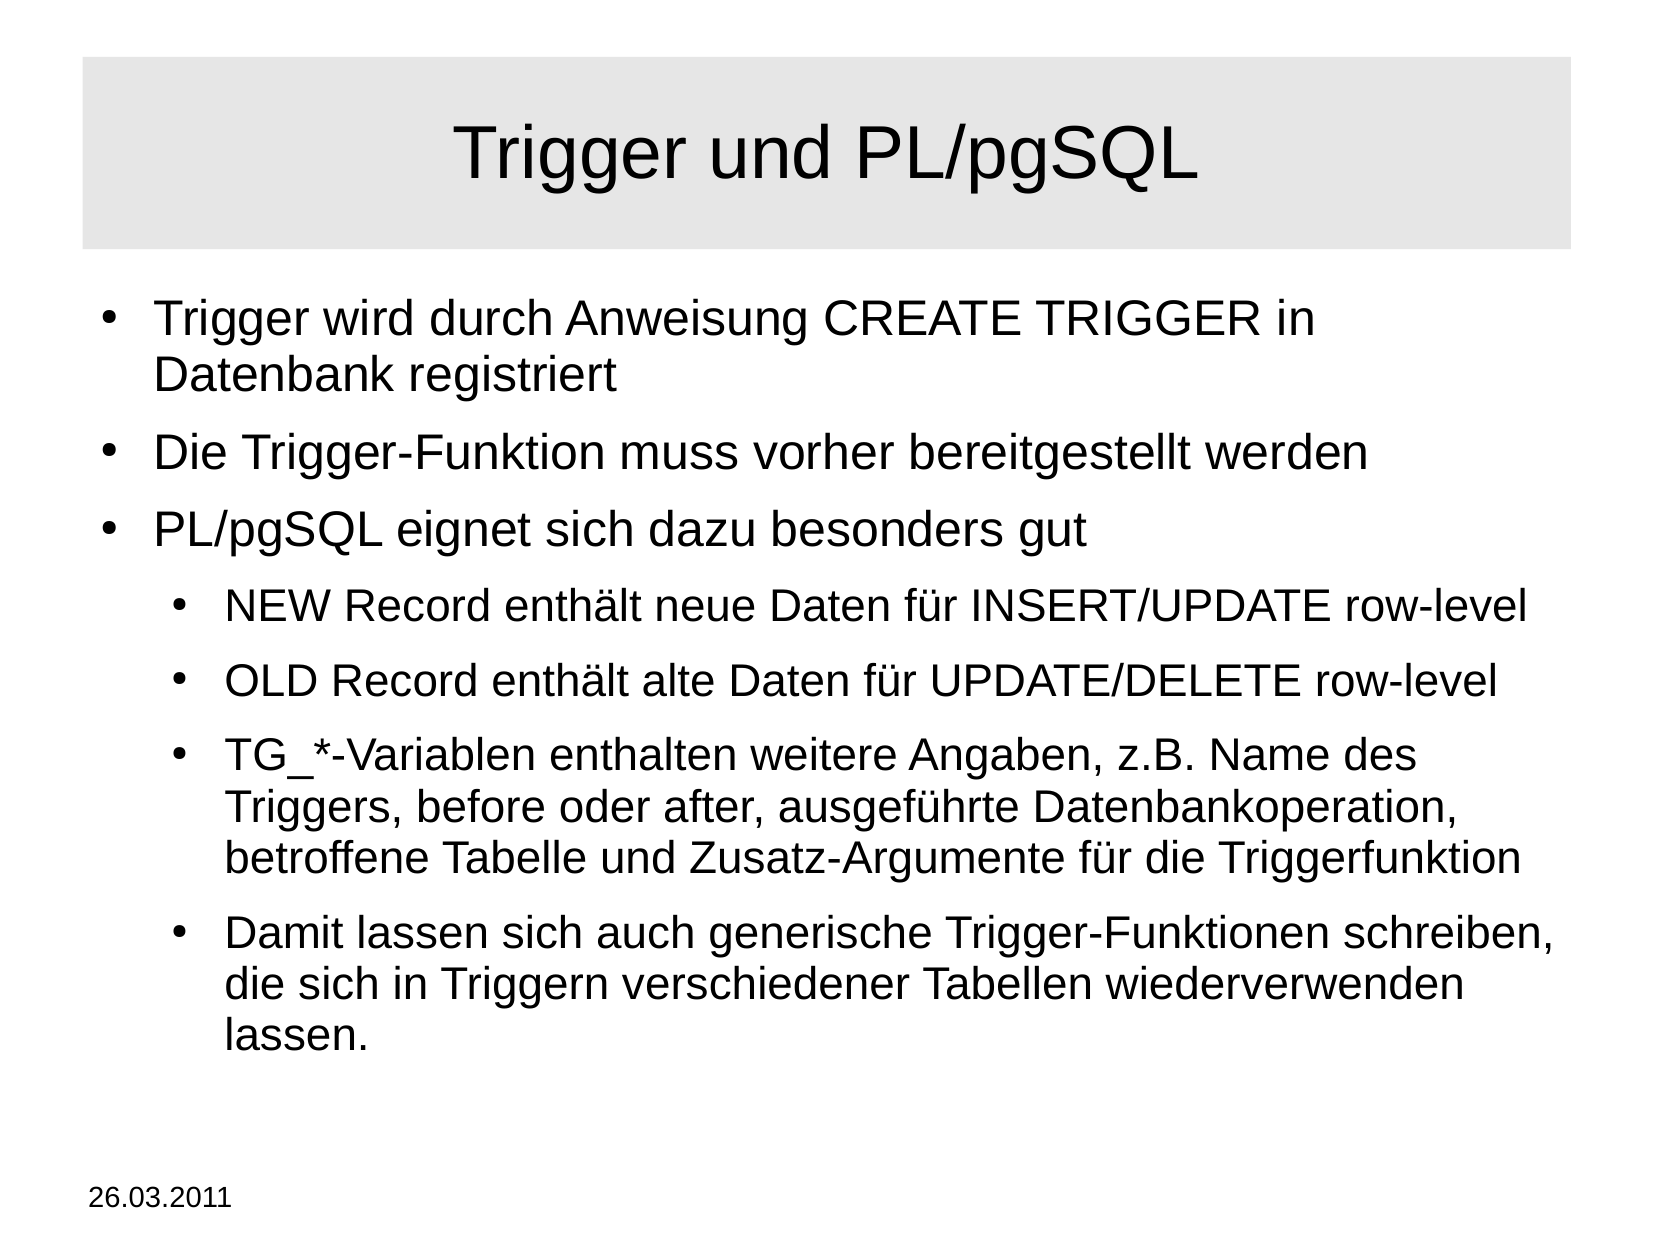

# Trigger und PL/pgSQL
Trigger wird durch Anweisung CREATE TRIGGER in Datenbank registriert
Die Trigger-Funktion muss vorher bereitgestellt werden
PL/pgSQL eignet sich dazu besonders gut
NEW Record enthält neue Daten für INSERT/UPDATE row-level
OLD Record enthält alte Daten für UPDATE/DELETE row-level
TG_*-Variablen enthalten weitere Angaben, z.B. Name des Triggers, before oder after, ausgeführte Datenbankoperation, betroffene Tabelle und Zusatz-Argumente für die Triggerfunktion
Damit lassen sich auch generische Trigger-Funktionen schreiben, die sich in Triggern verschiedener Tabellen wiederverwenden lassen.
26.03.2011